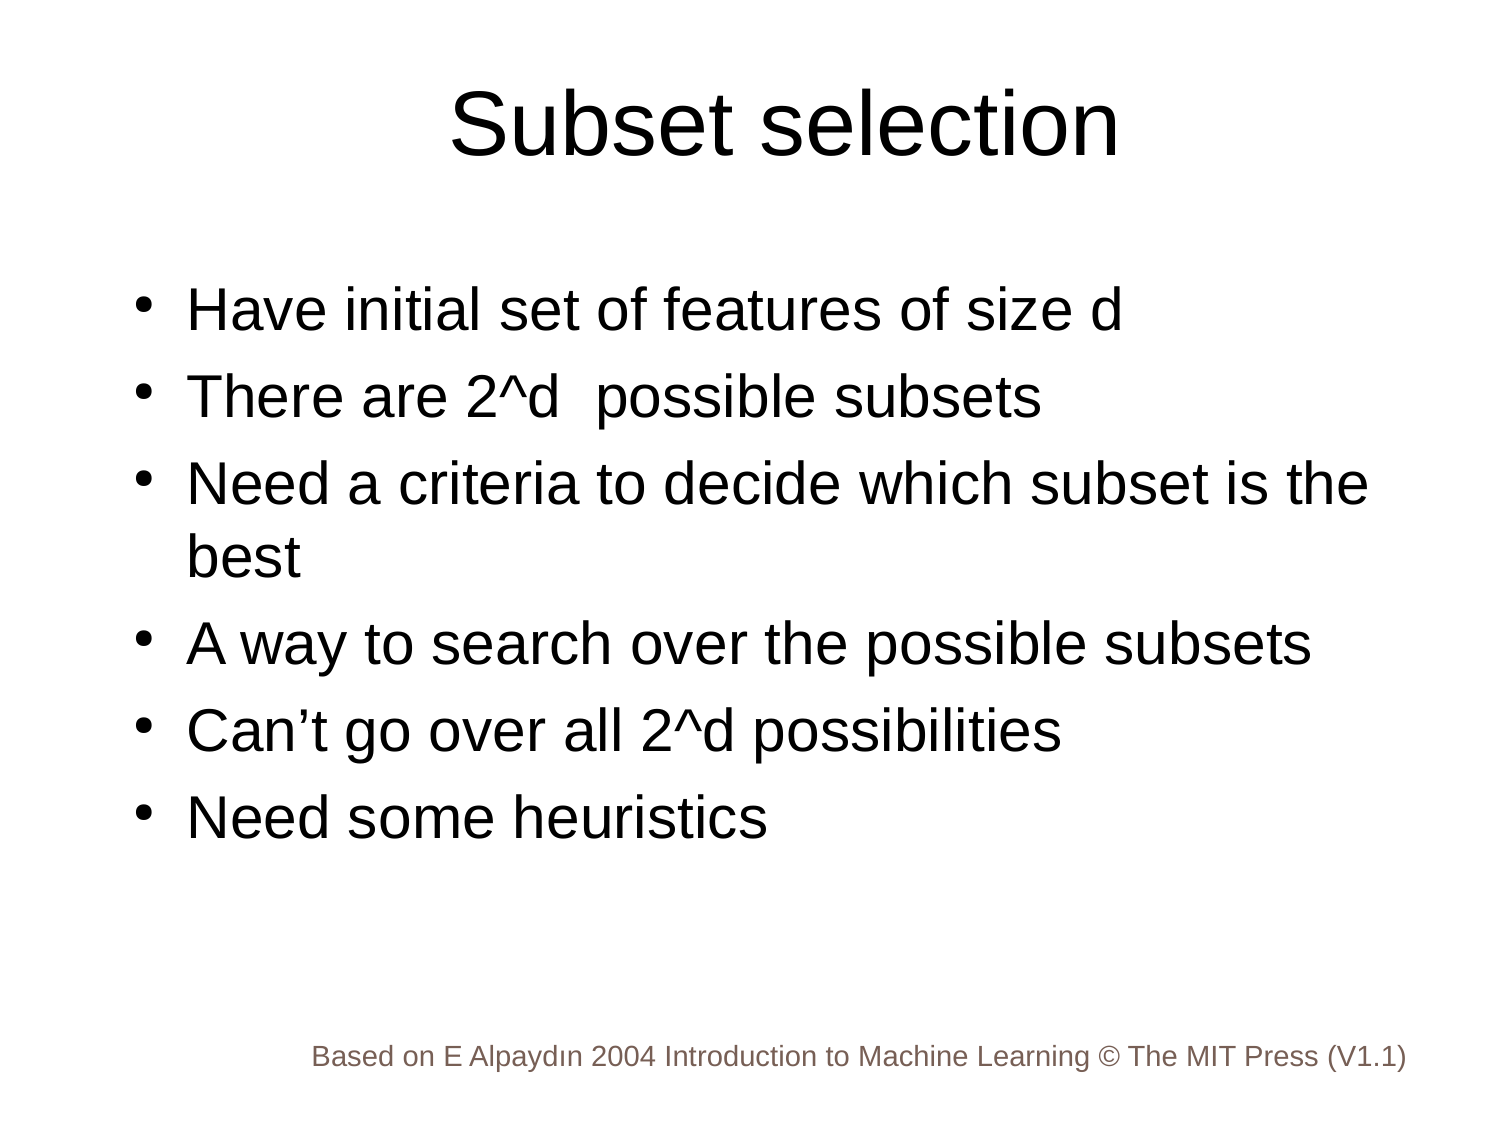

# Subset selection
Have initial set of features of size d
There are 2^d possible subsets
Need a criteria to decide which subset is the best
A way to search over the possible subsets
Can’t go over all 2^d possibilities
Need some heuristics
Based on E Alpaydın 2004 Introduction to Machine Learning © The MIT Press (V1.1)